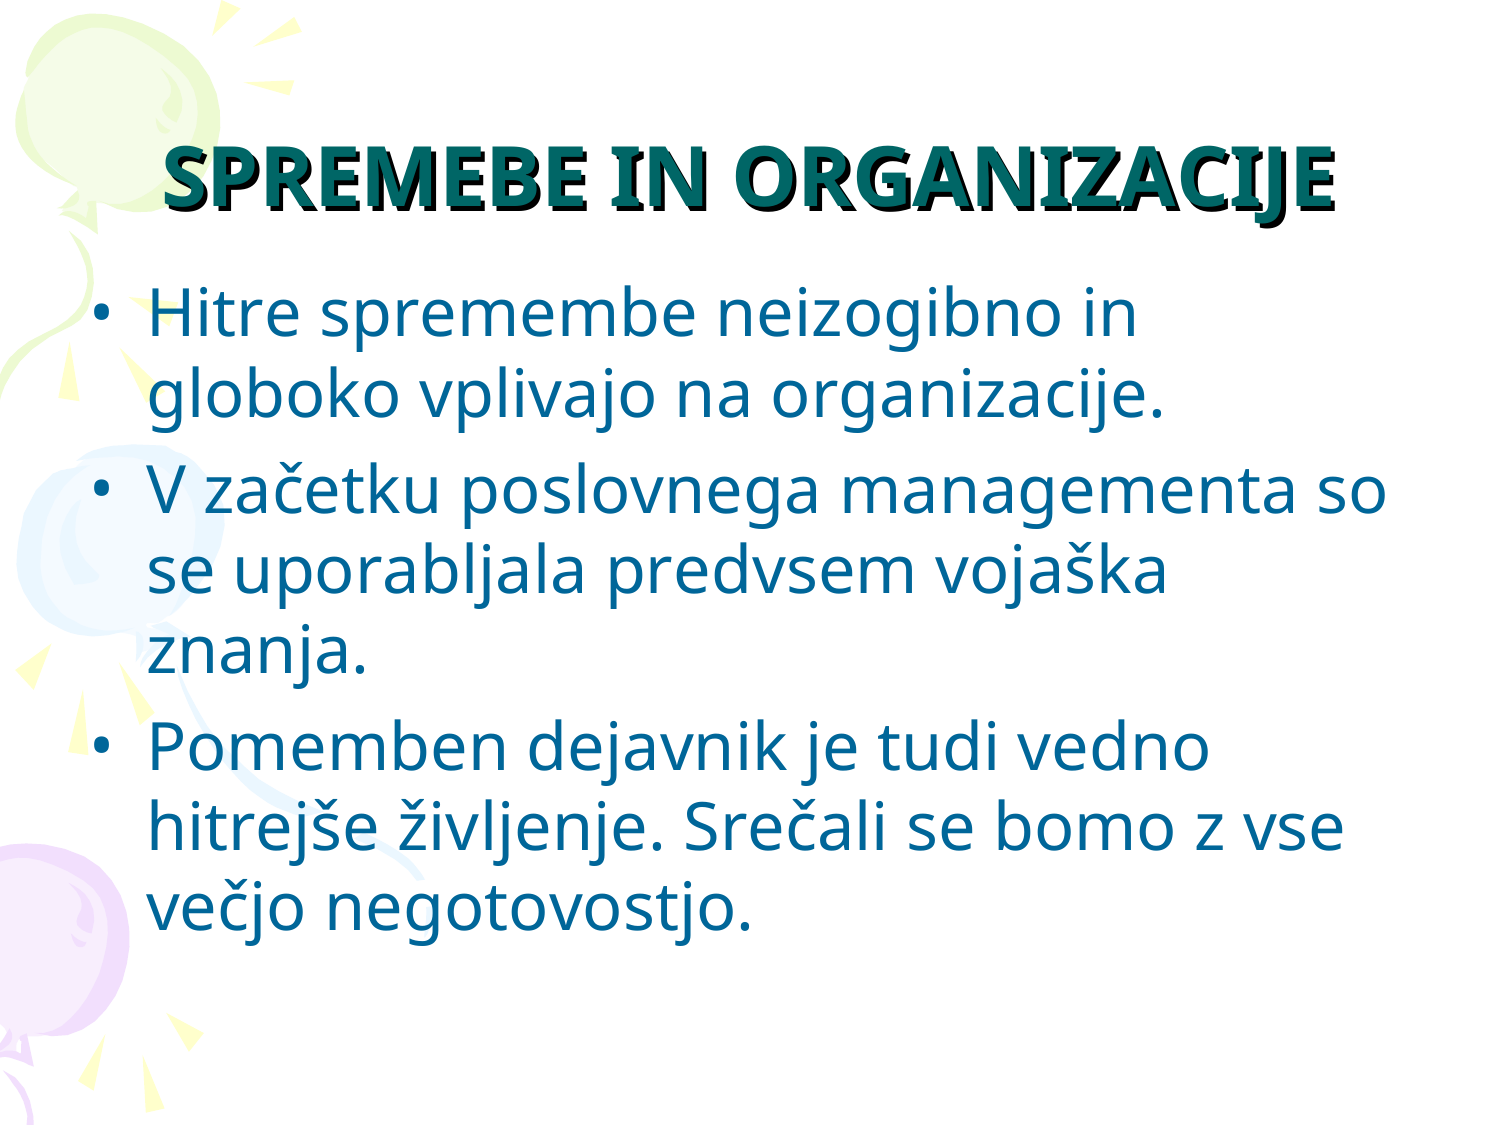

# SPREMEBE IN ORGANIZACIJE
Hitre spremembe neizogibno in globoko vplivajo na organizacije.
V začetku poslovnega managementa so se uporabljala predvsem vojaška znanja.
Pomemben dejavnik je tudi vedno hitrejše življenje. Srečali se bomo z vse večjo negotovostjo.